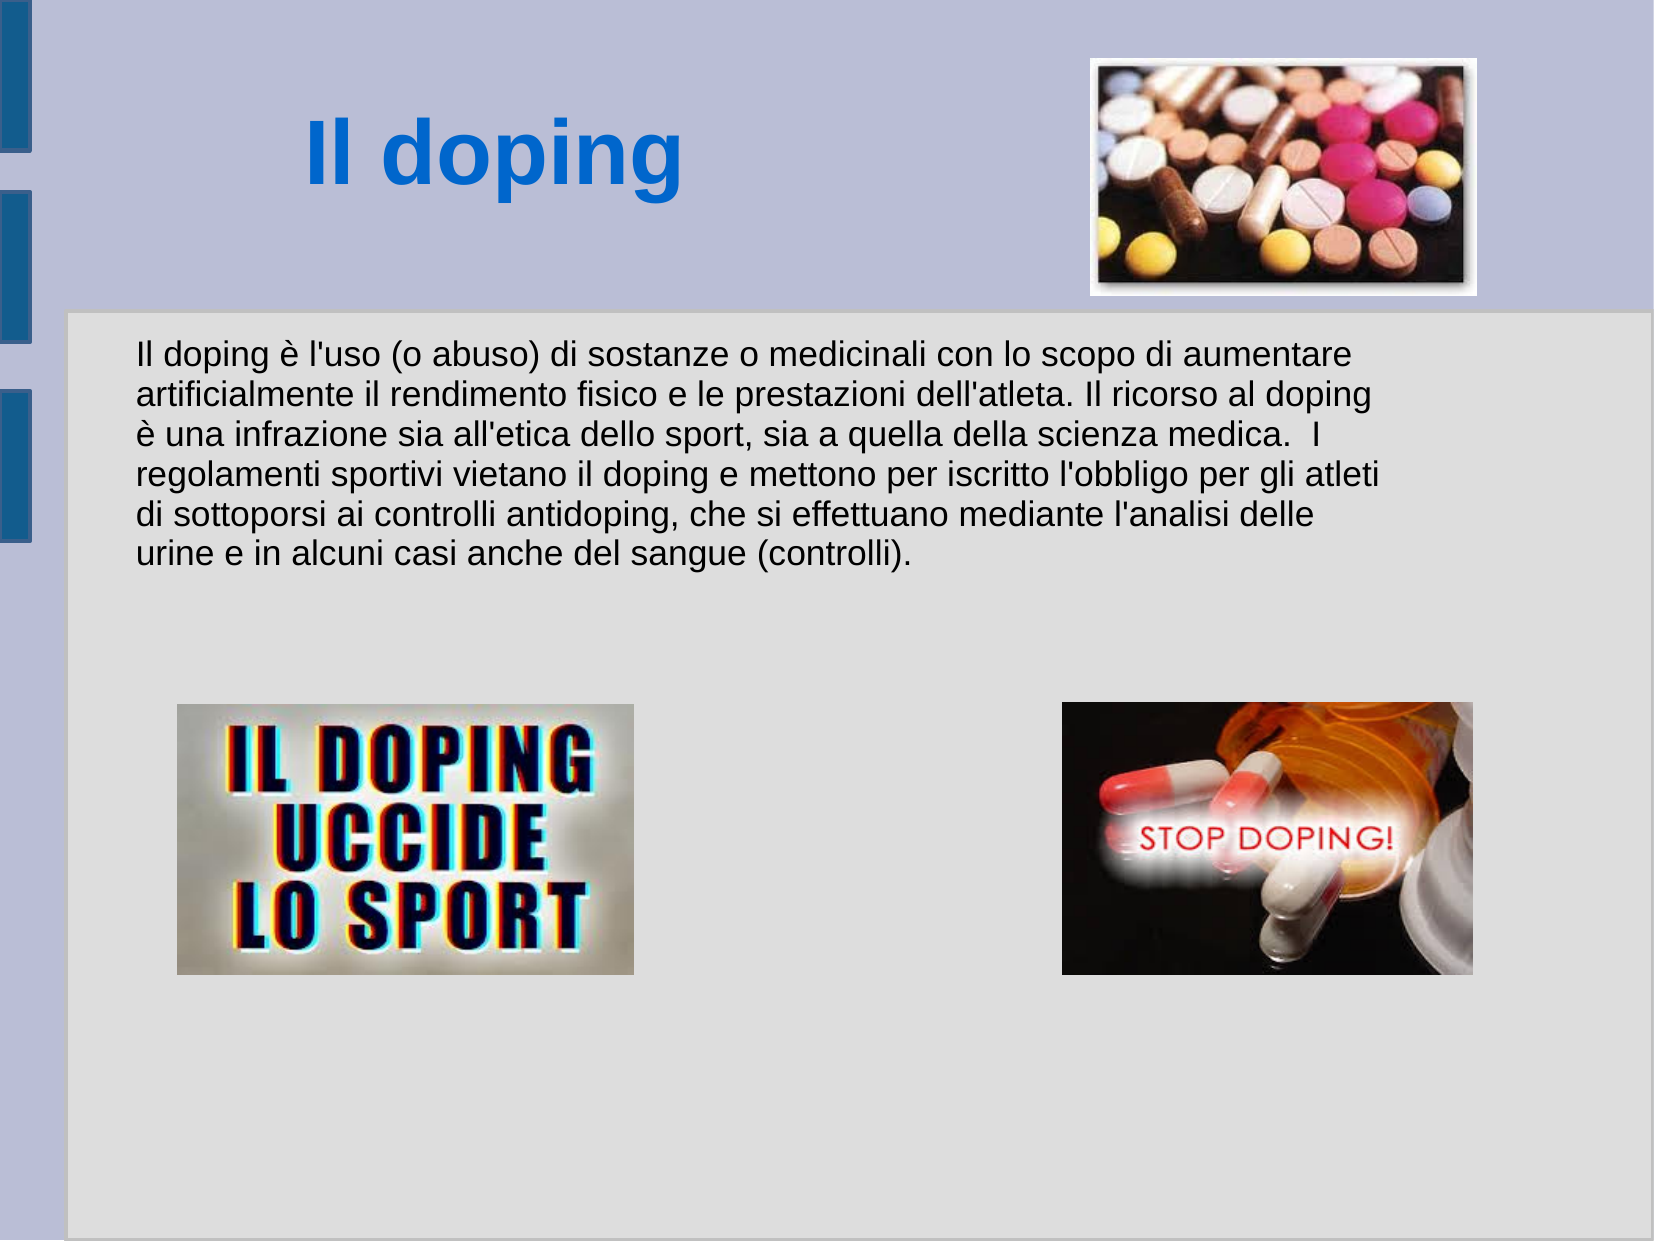

Il doping è l'uso (o abuso) di sostanze o medicinali con lo scopo di aumentare artificialmente il rendimento fisico e le prestazioni dell'atleta. Il ricorso al doping è una infrazione sia all'etica dello sport, sia a quella della scienza medica. I regolamenti sportivi vietano il doping e mettono per iscritto l'obbligo per gli atleti di sottoporsi ai controlli antidoping, che si effettuano mediante l'analisi delle urine e in alcuni casi anche del sangue (controlli).
# Il doping